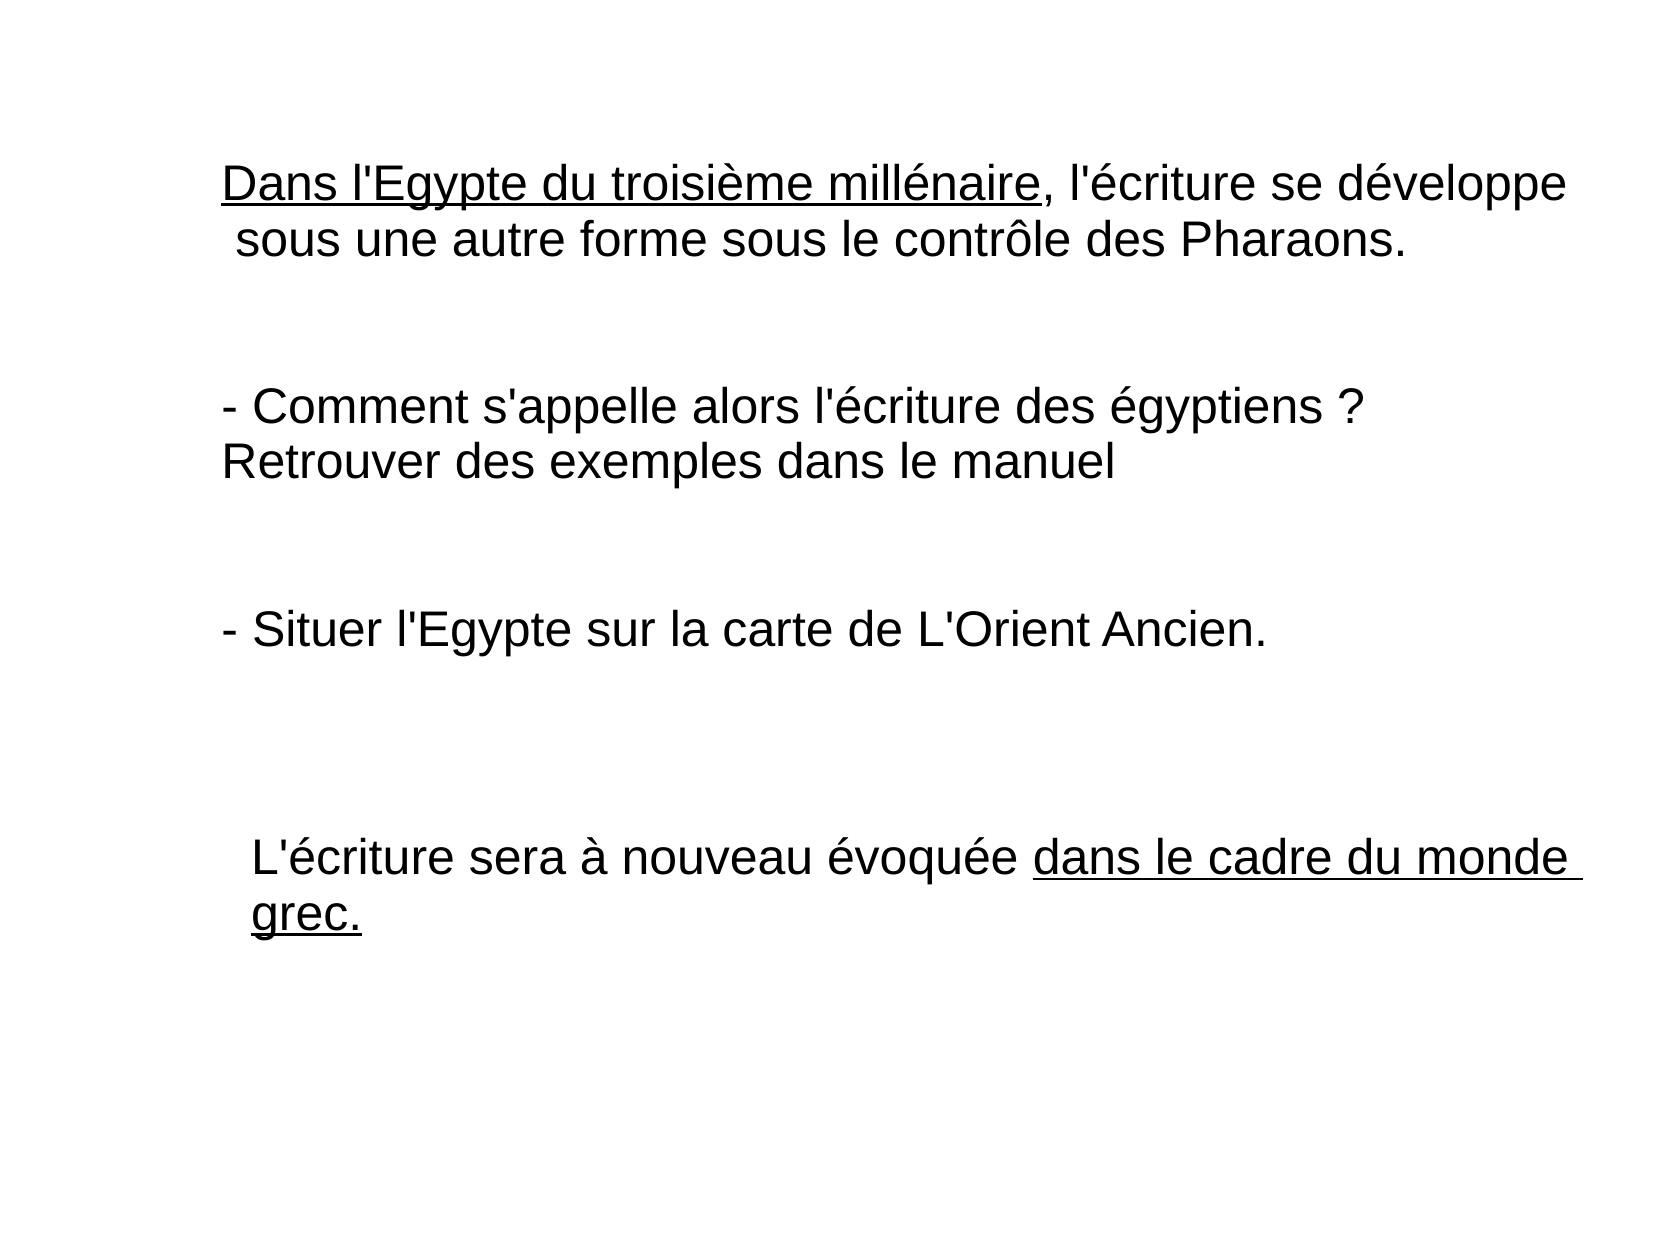

Dans l'Egypte du troisième millénaire, l'écriture se développe
 sous une autre forme sous le contrôle des Pharaons.
- Comment s'appelle alors l'écriture des égyptiens ?
Retrouver des exemples dans le manuel
- Situer l'Egypte sur la carte de L'Orient Ancien.
L'écriture sera à nouveau évoquée dans le cadre du monde
grec.